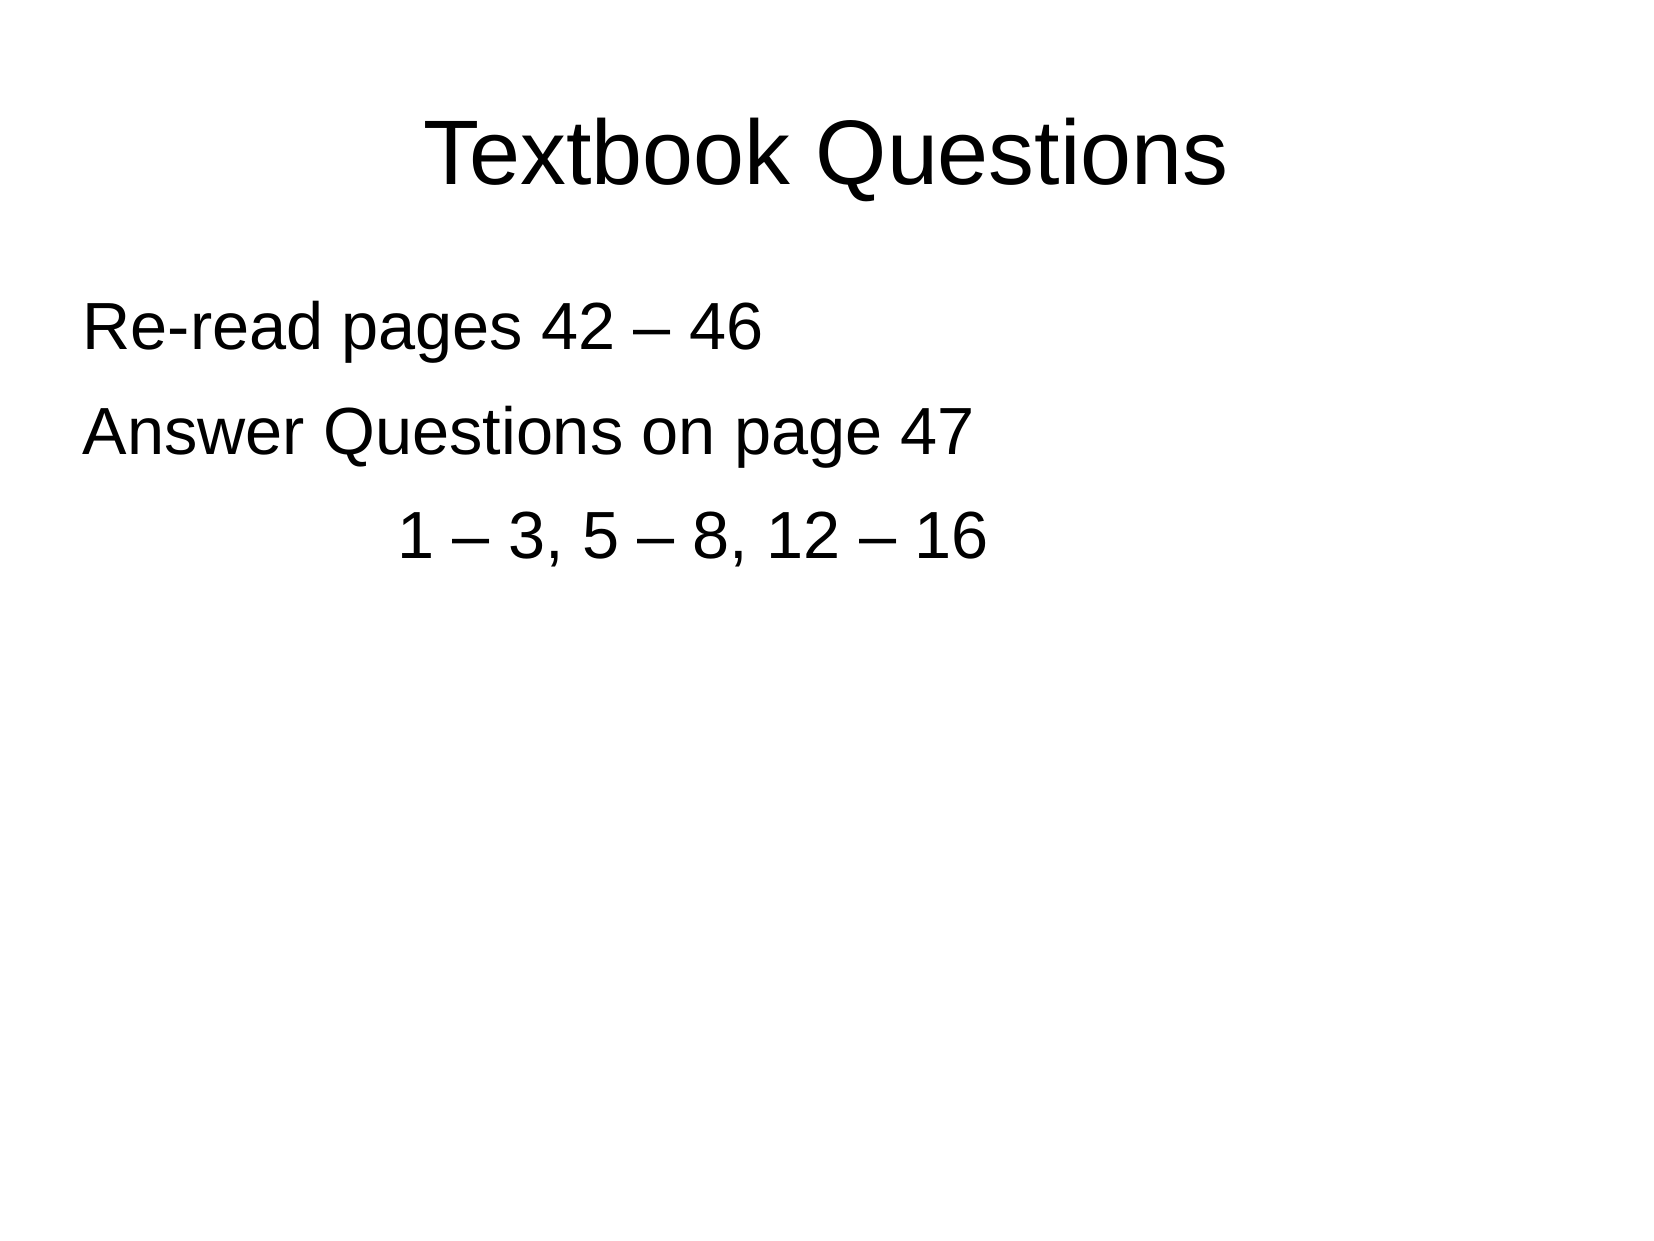

# Textbook Questions
Re-read pages 42 – 46
Answer Questions on page 47
 1 – 3, 5 – 8, 12 – 16